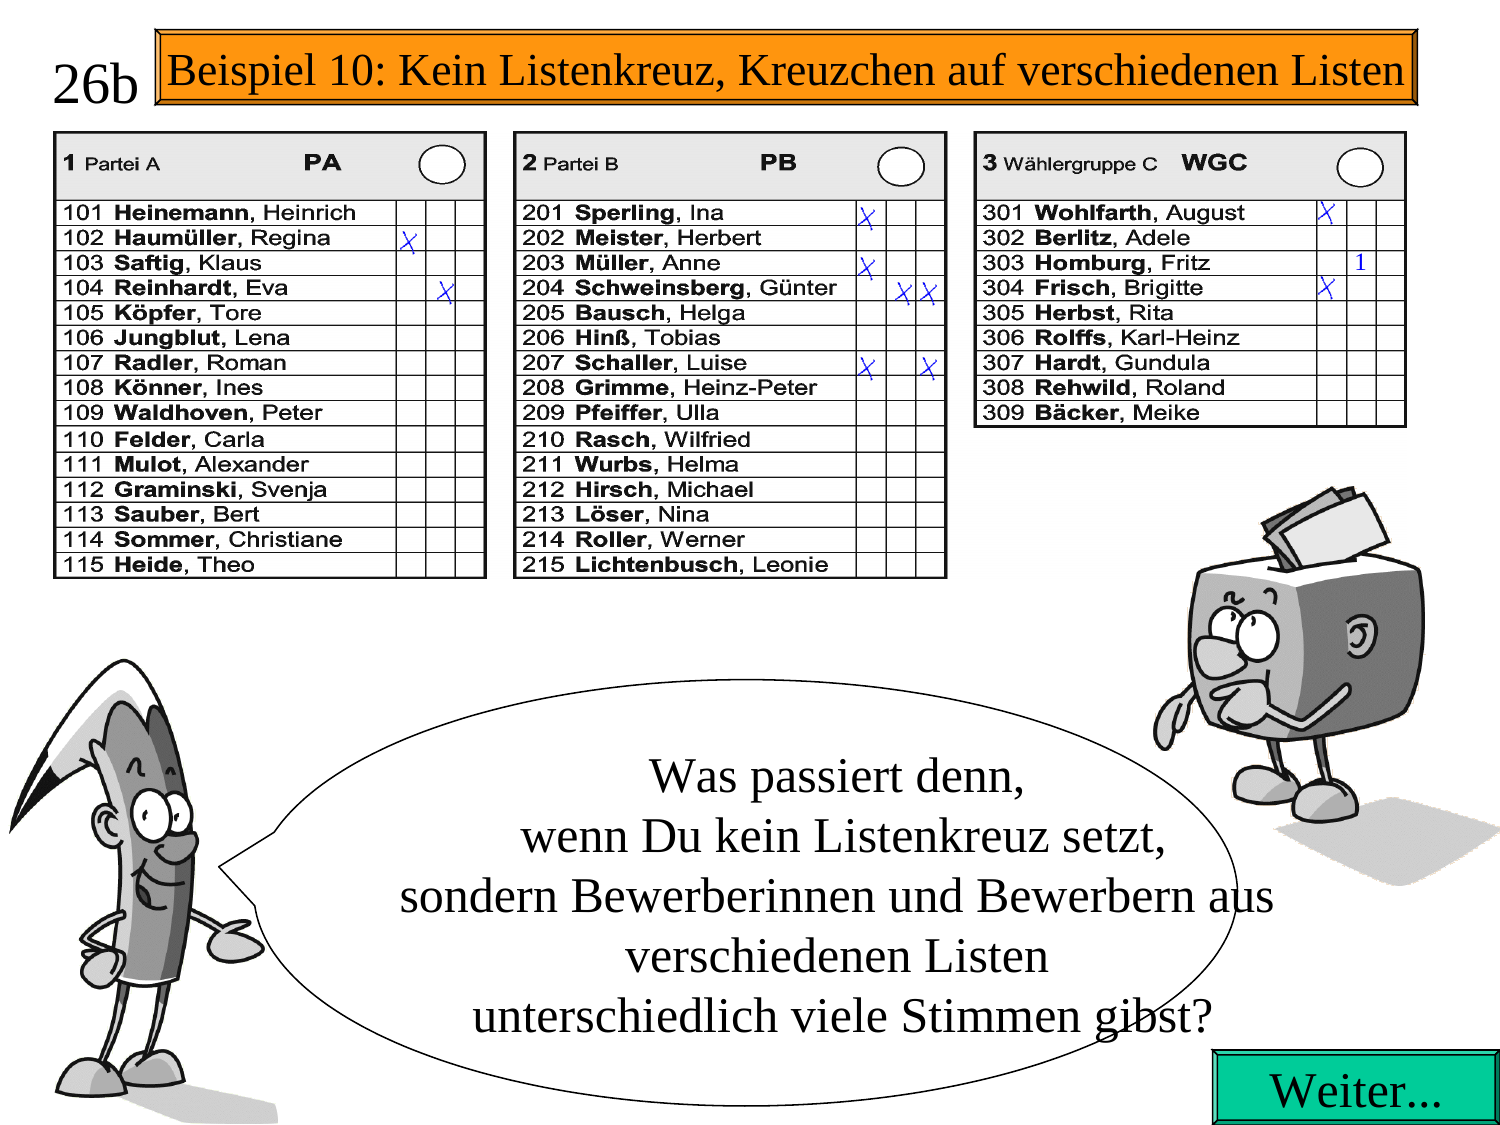

Beispiel 10: Kein Listenkreuz, Kreuzchen auf verschiedenen Listen
26b
1
Was passiert denn,
 wenn Du kein Listenkreuz setzt,
sondern Bewerberinnen und Bewerbern aus
verschiedenen Listen
 unterschiedlich viele Stimmen gibst?
Weiter...